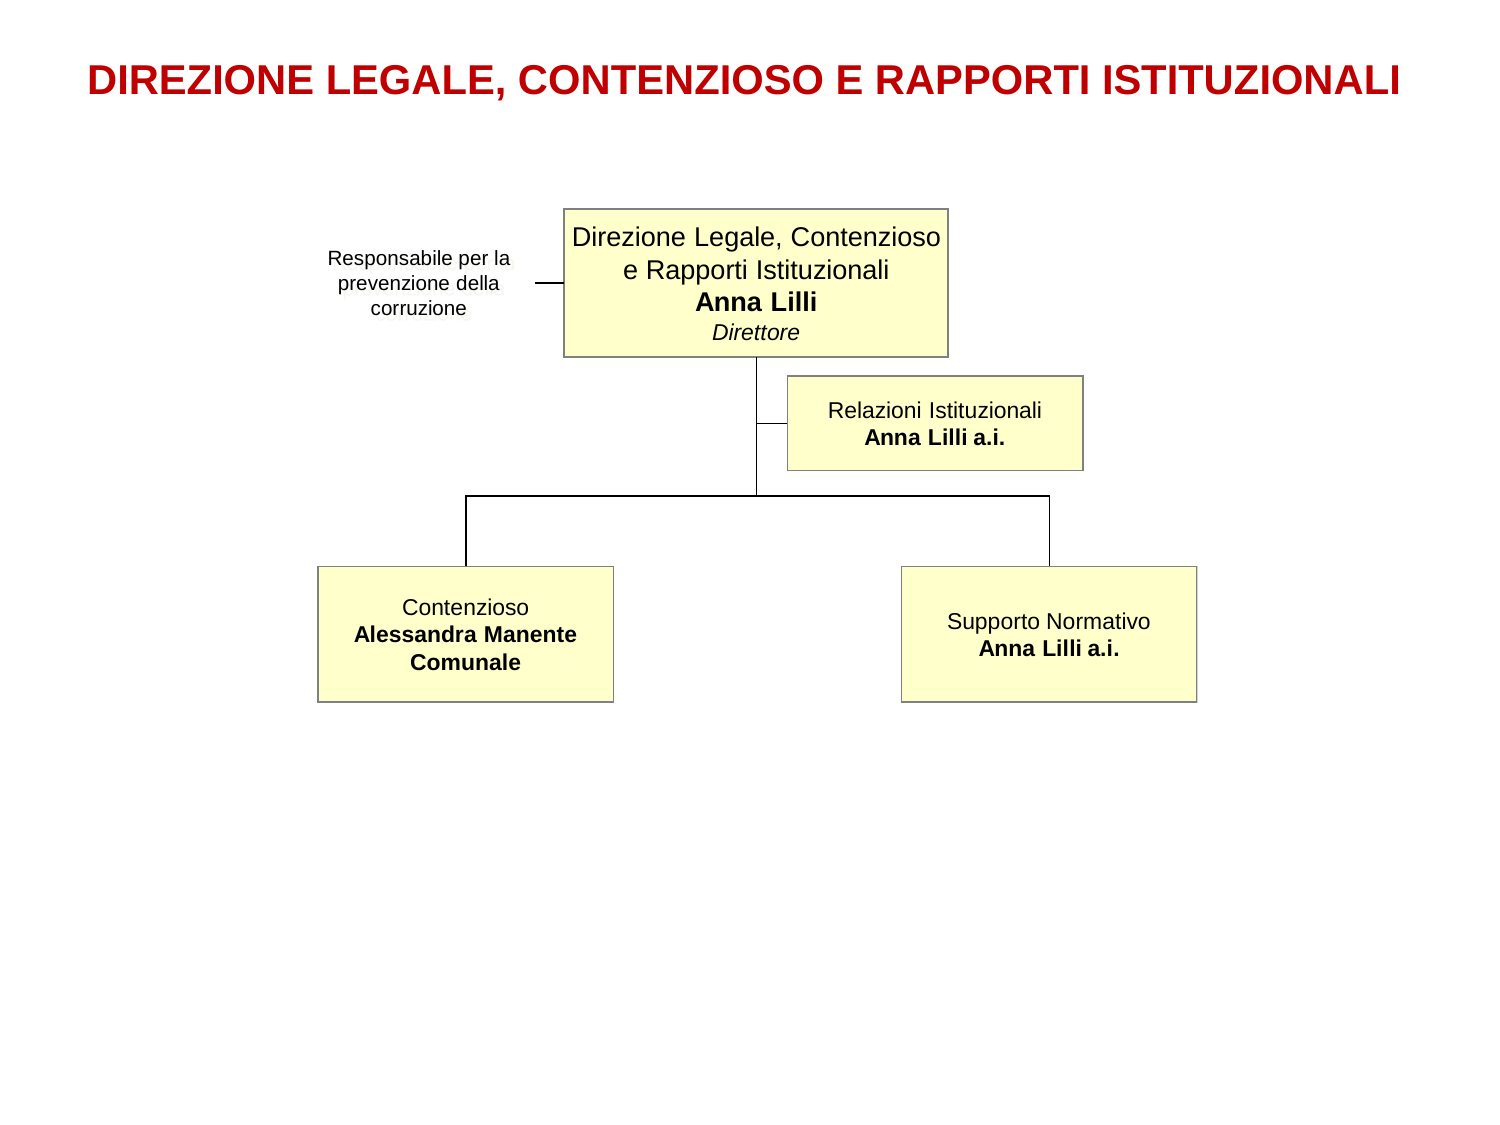

# DIREZIONE LEGALE, CONTENZIOSO E RAPPORTI ISTITUZIONALI